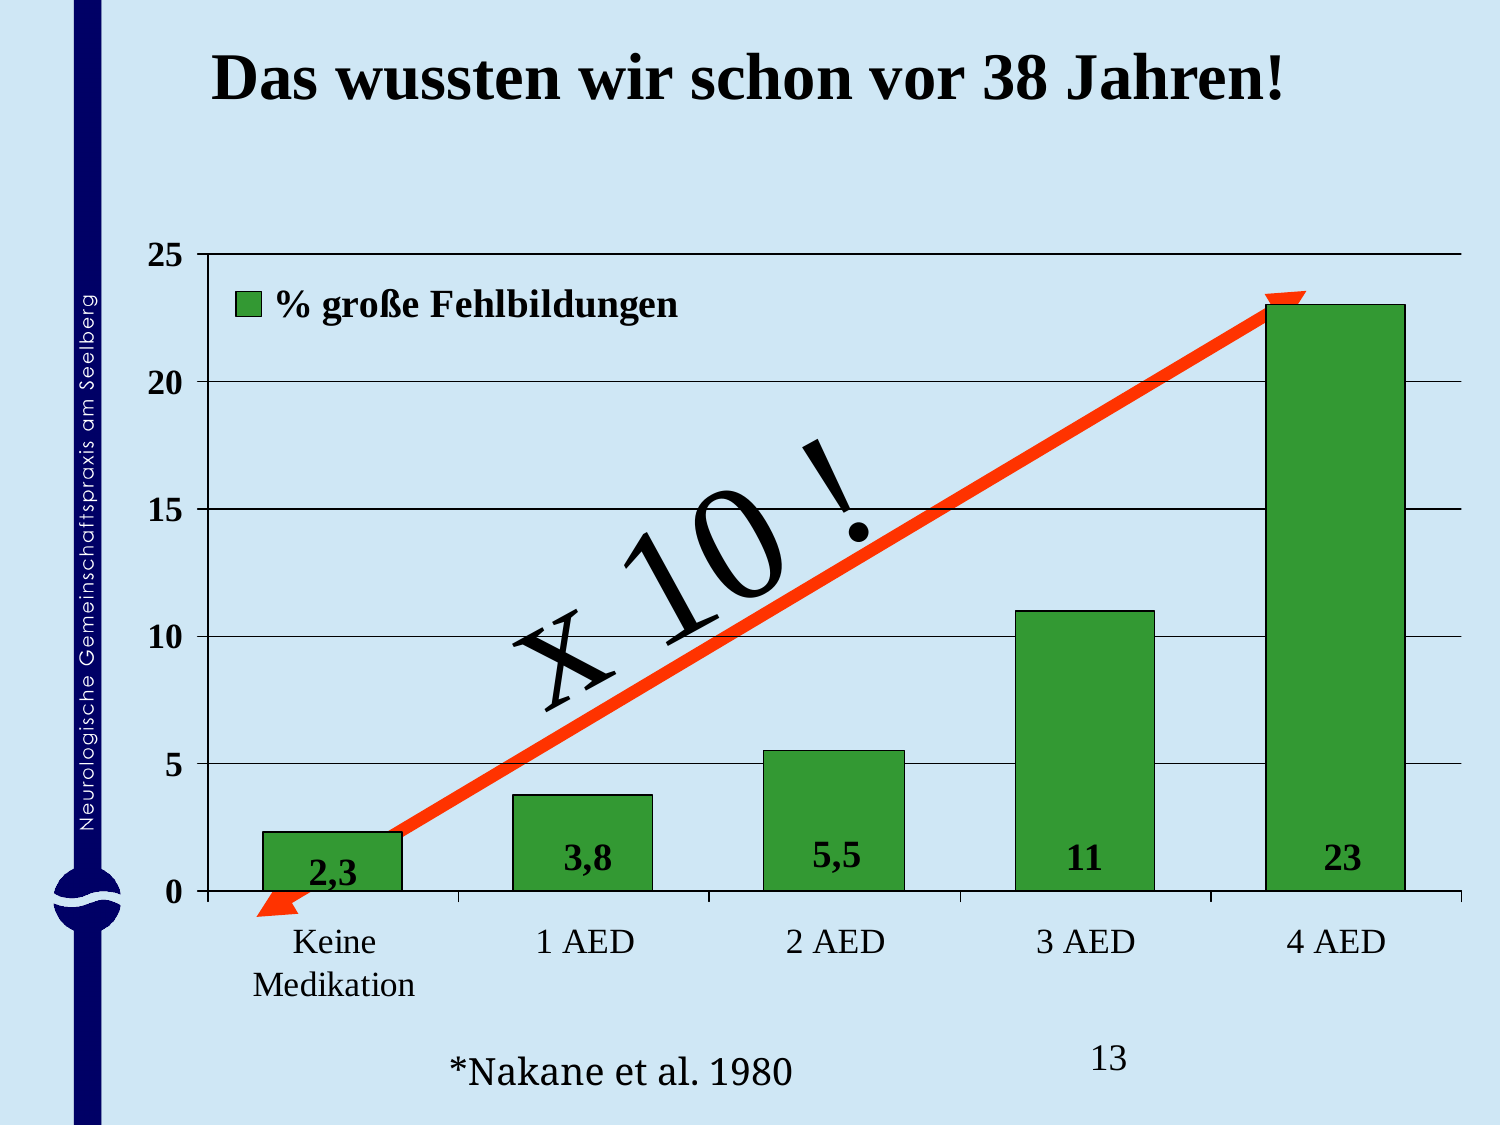

# Das wussten wir schon vor 38 Jahren!
x 10 !
*Nakane et al. 1980